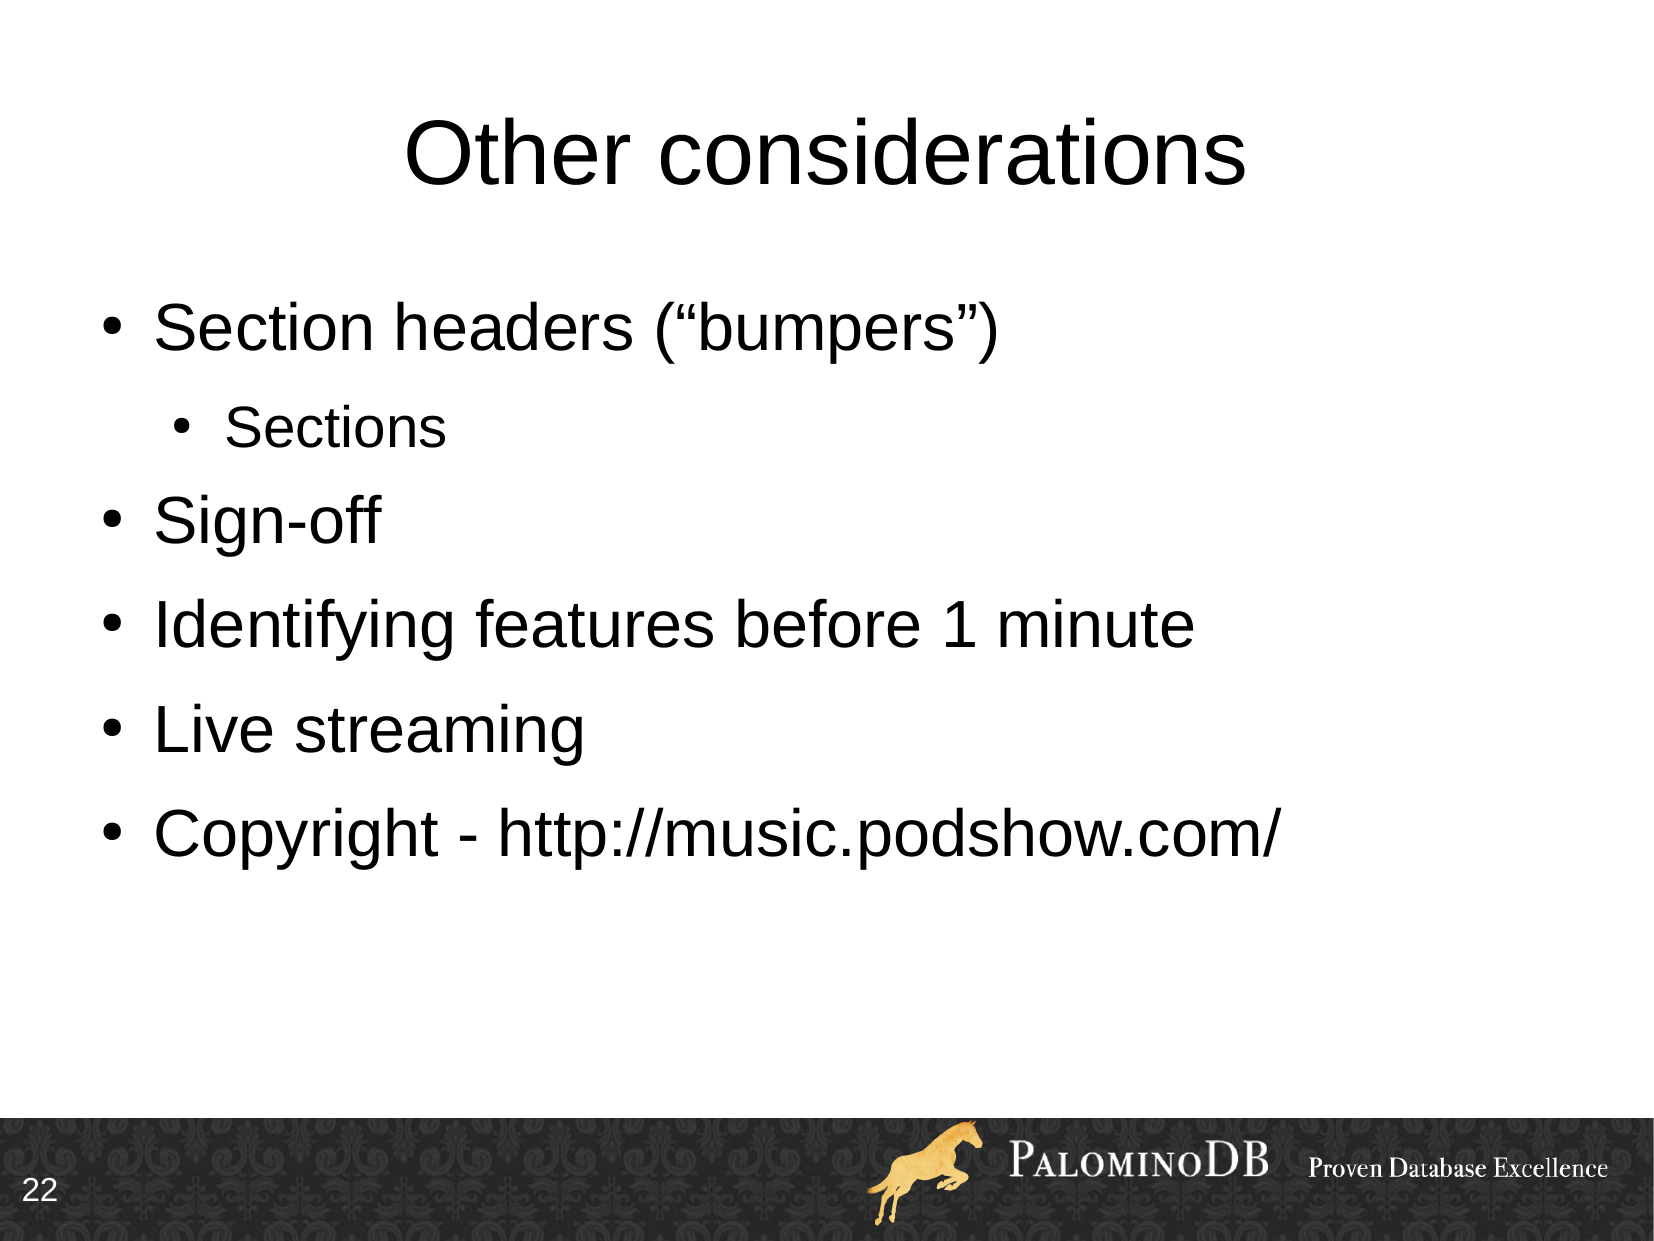

# Other considerations
Section headers (“bumpers”)
Sections
Sign-off
Identifying features before 1 minute
Live streaming
Copyright - http://music.podshow.com/